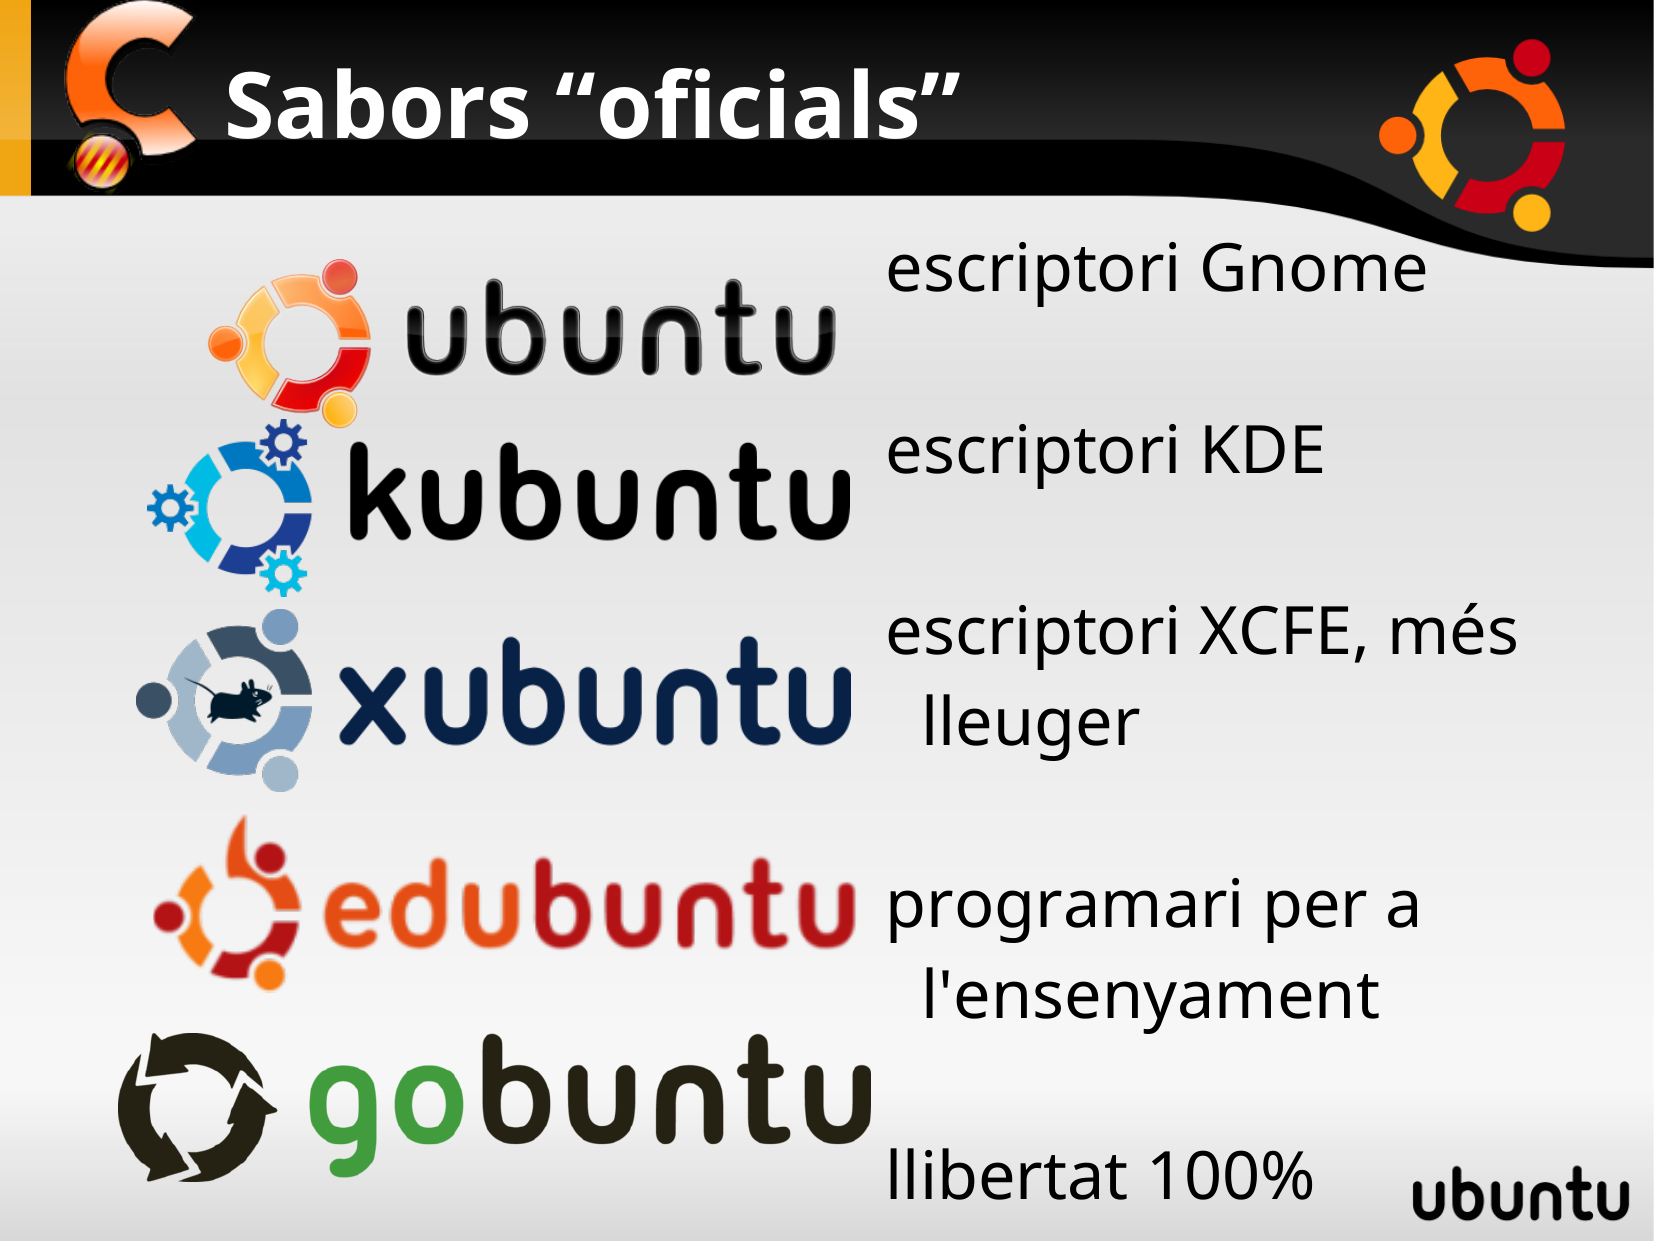

# Sabors “oficials”
escriptori Gnome
escriptori KDE
escriptori XCFE, més lleuger
programari per a l'ensenyament
llibertat 100%